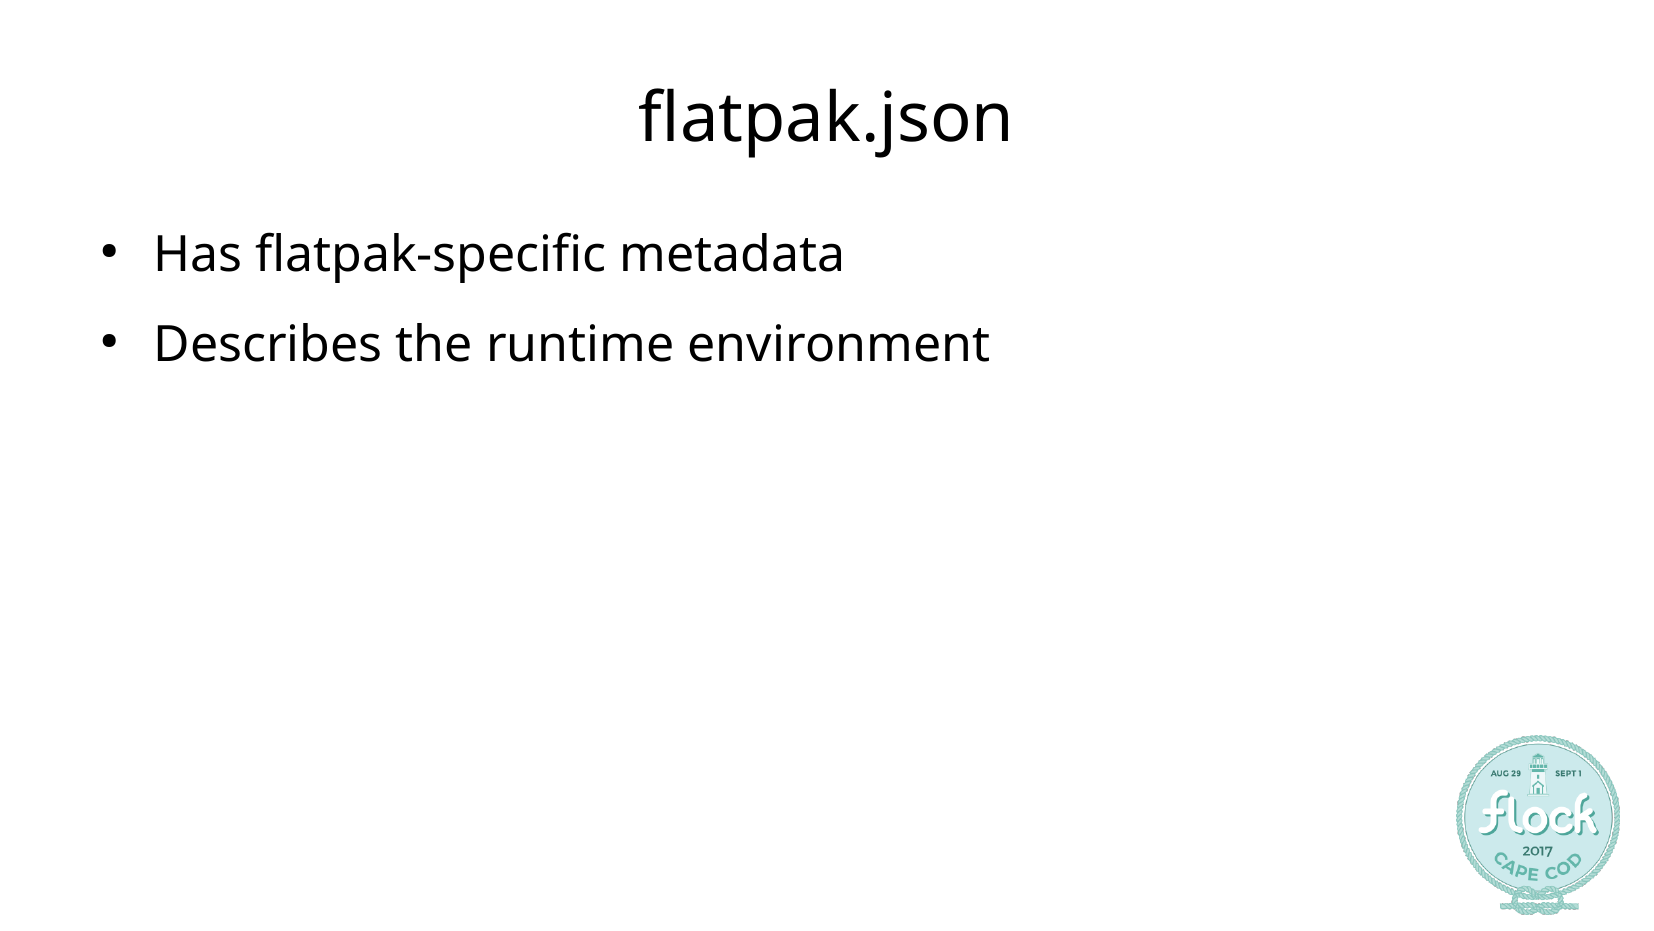

# flatpak.json
Has flatpak-specific metadata
Describes the runtime environment